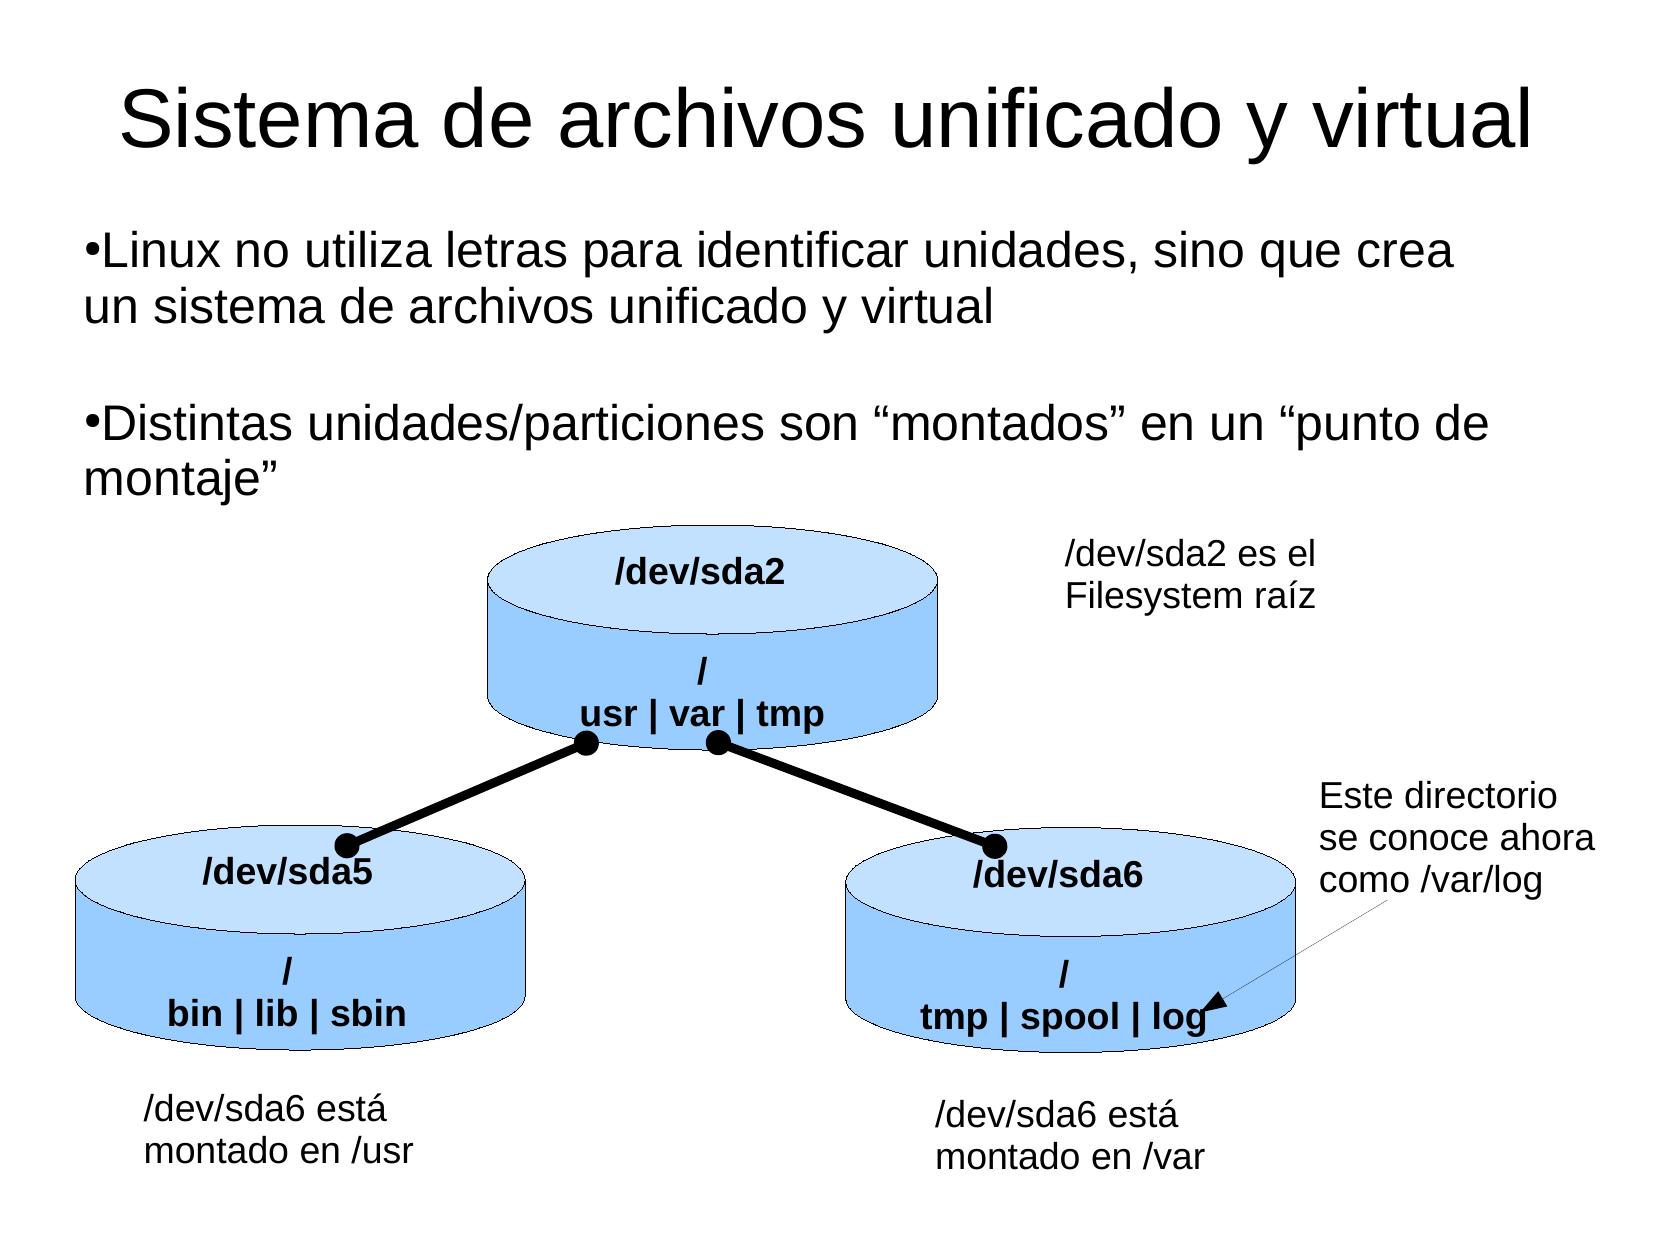

# Sistema de archivos unificado y virtual
Linux no utiliza letras para identificar unidades, sino que crea un sistema de archivos unificado y virtual
Distintas unidades/particiones son “montados” en un “punto de montaje”
/dev/sda2 es el
Filesystem raíz
/dev/sda2
/
usr | var | tmp
Este directorio
se conoce ahora
como /var/log
/dev/sda5
/dev/sda6
/
bin | lib | sbin
/
tmp | spool | log
/dev/sda6 está
montado en /usr
/dev/sda6 está
montado en /var